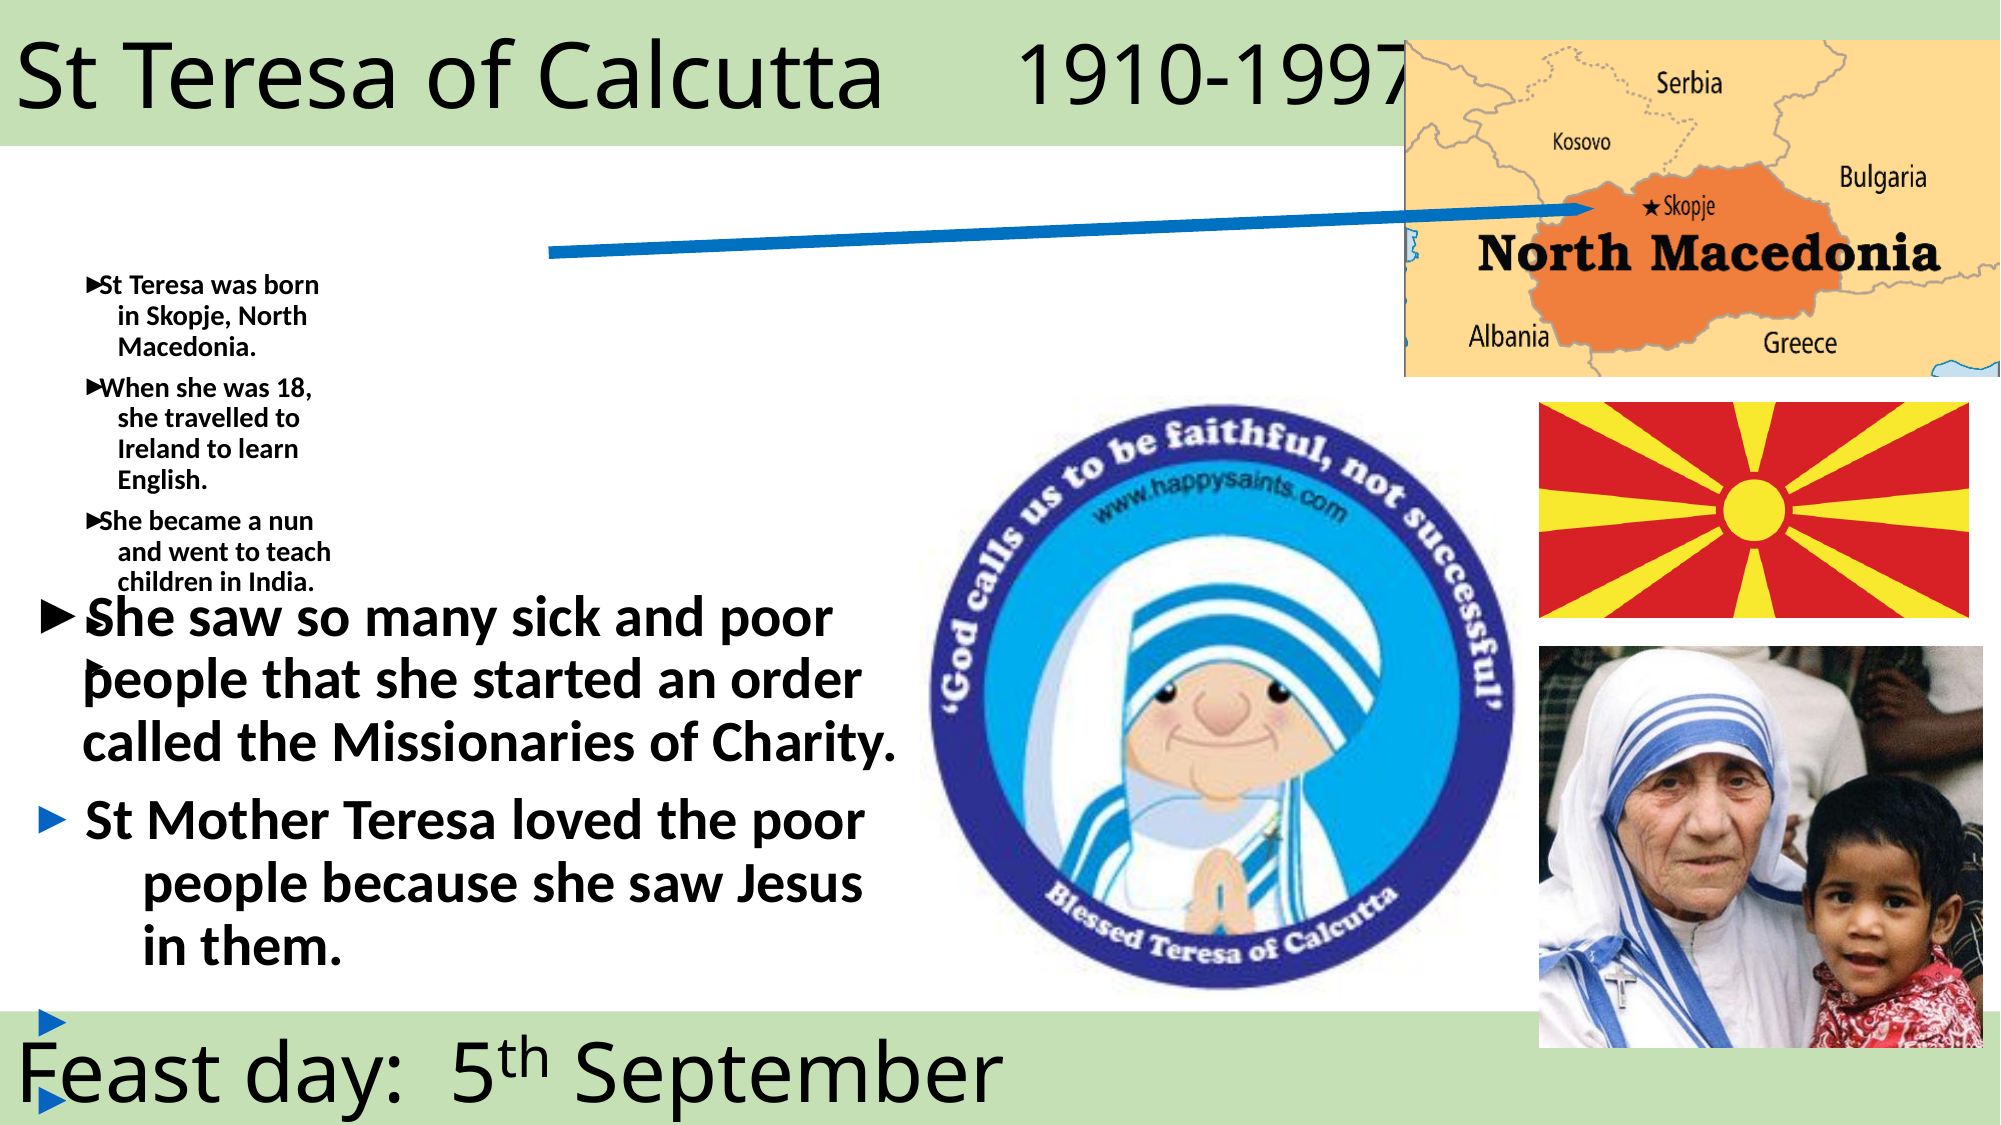

St Teresa of Calcutta
1910-1997
# St Teresa was born in Skopje, North Macedonia.
When she was 18, she travelled to Ireland to learn English.
She became a nun and went to teach children in India.
She saw so many sick and poor
 people that she started an order
 called the Missionaries of Charity.
St Mother Teresa loved the poor people because she saw Jesus in them.
Feast day: 5th September